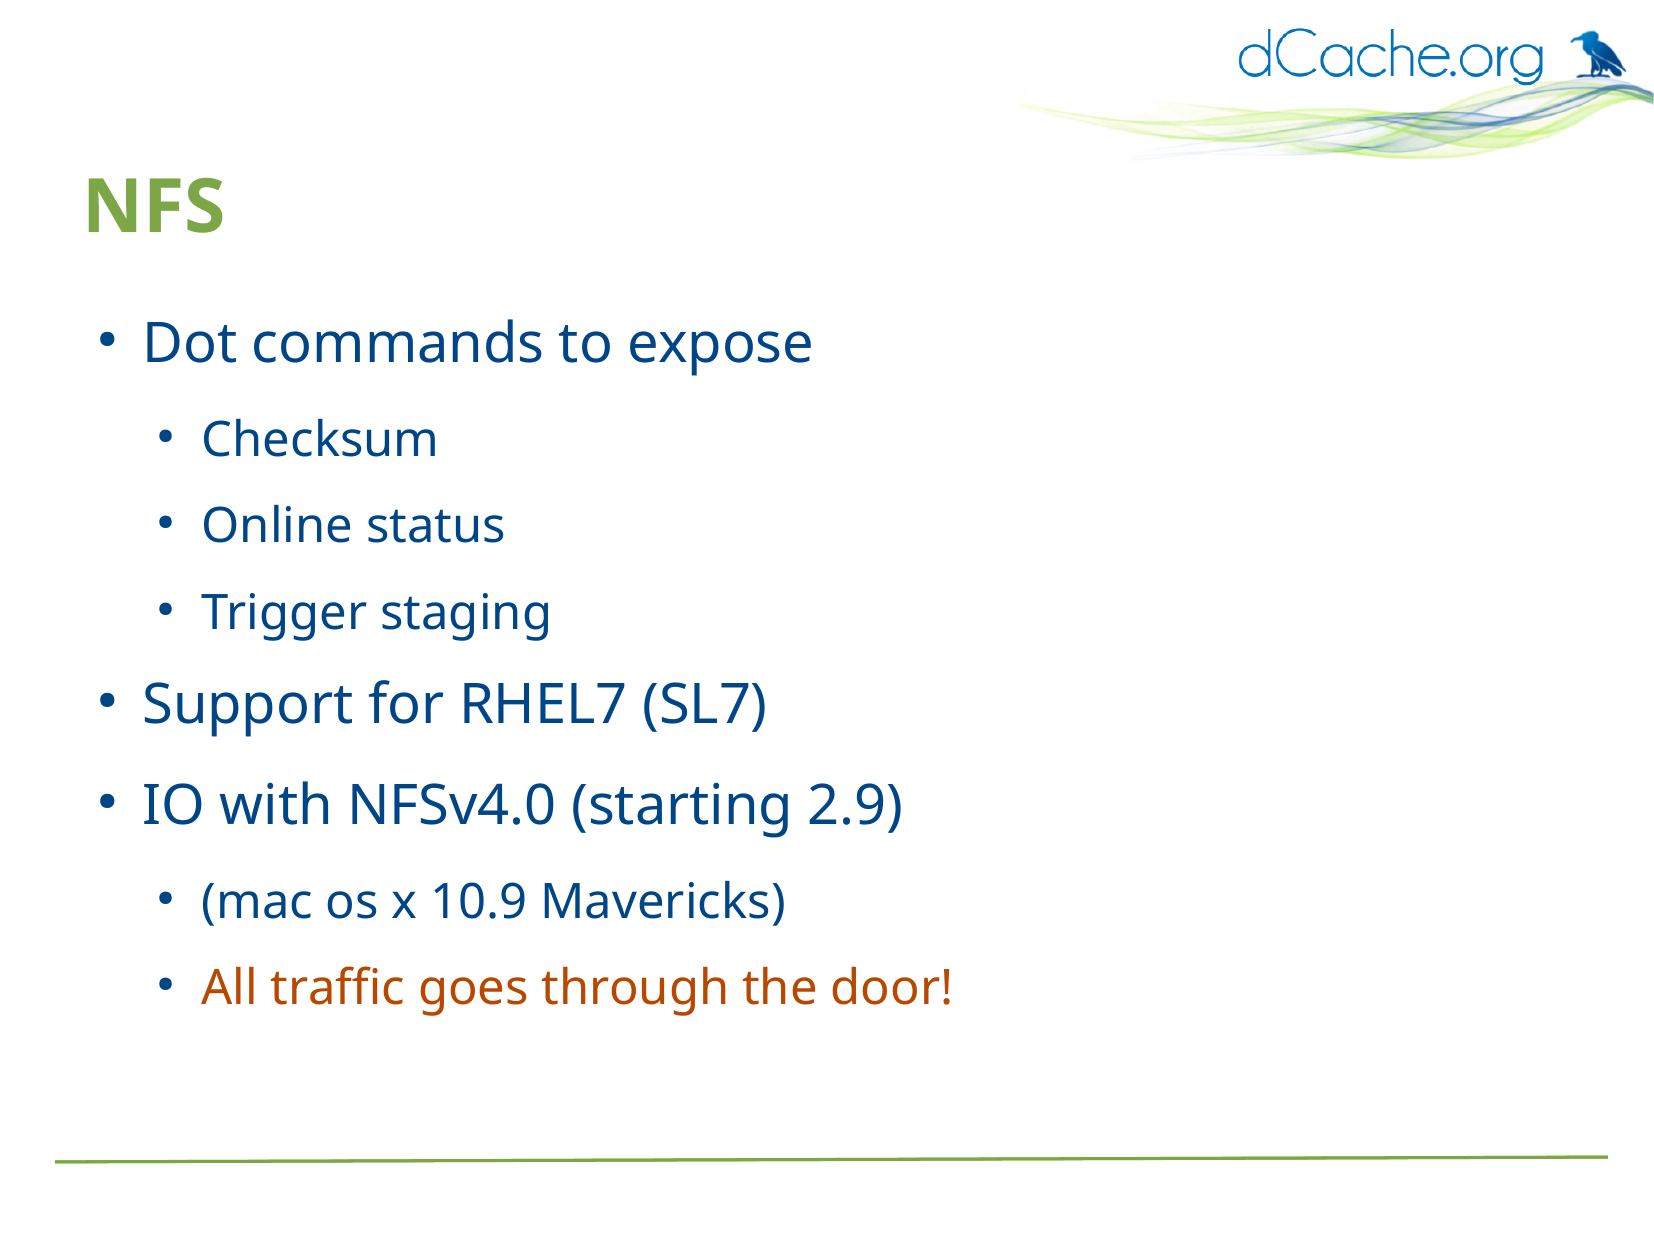

# NFS
Dot commands to expose
Checksum
Online status
Trigger staging
Support for RHEL7 (SL7)
IO with NFSv4.0 (starting 2.9)
(mac os x 10.9 Mavericks)
All traffic goes through the door!